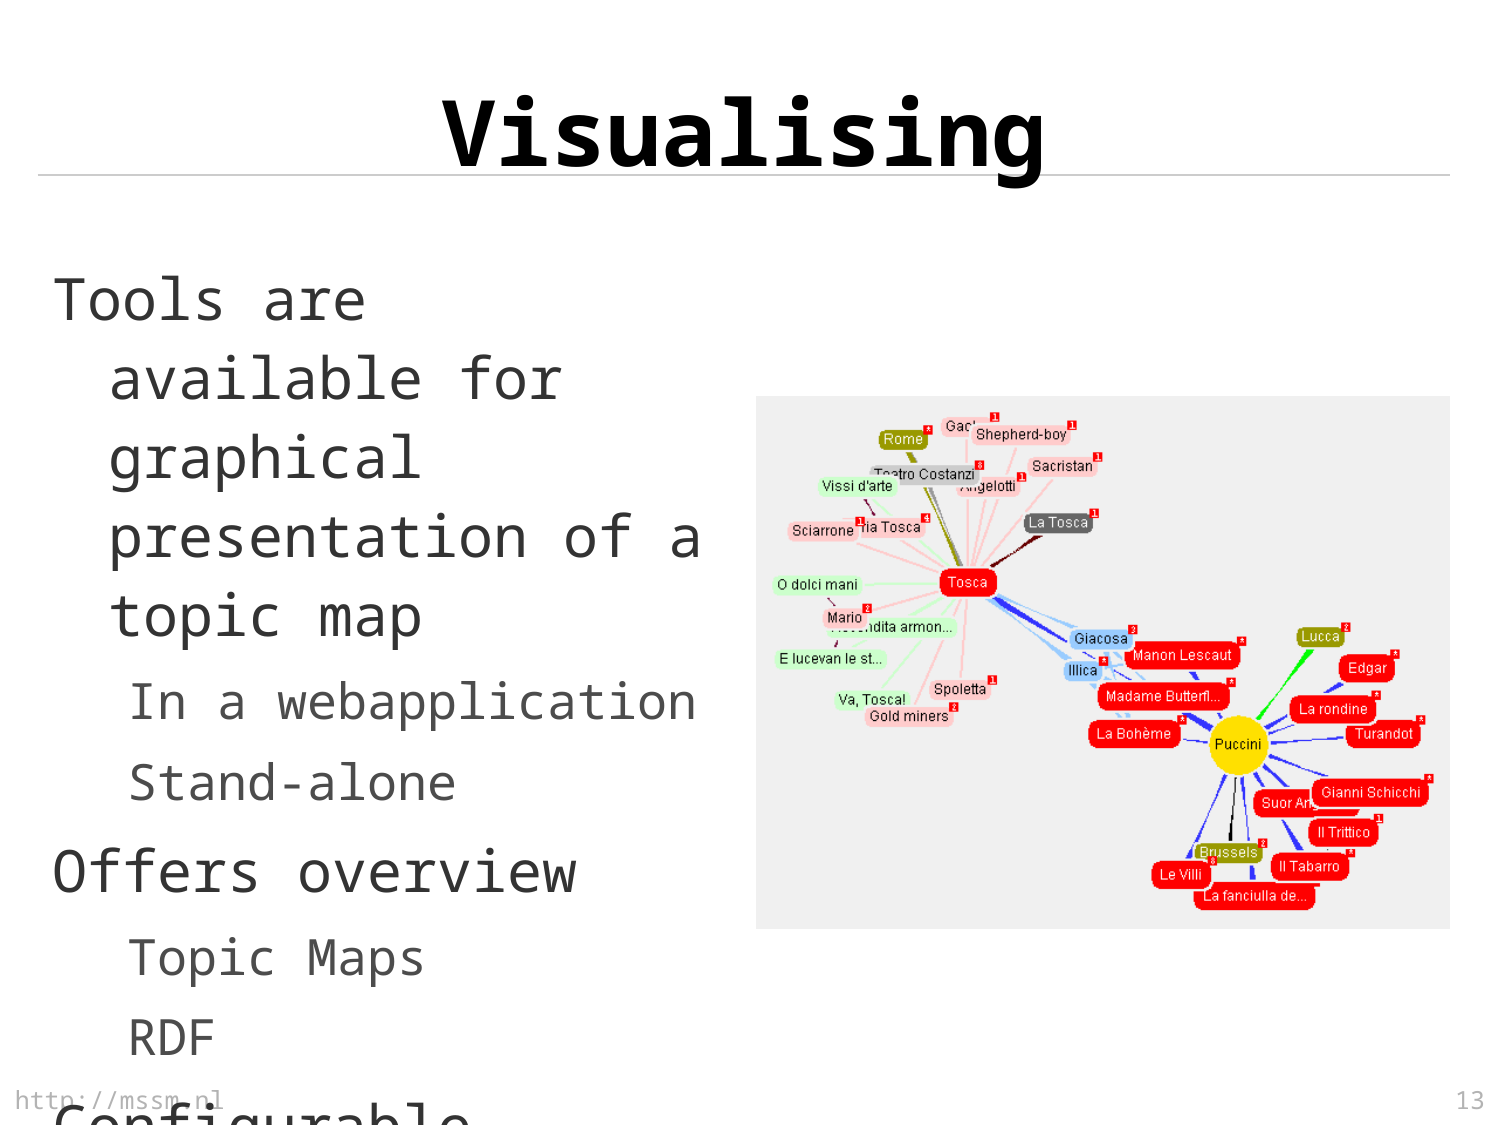

# Visualising
Tools are available for graphical presentation of a topic map
In a webapplication
Stand-alone
Offers overview
Topic Maps
RDF
Configurable
Color / Shapes
Branching
http://mssm.nl
13